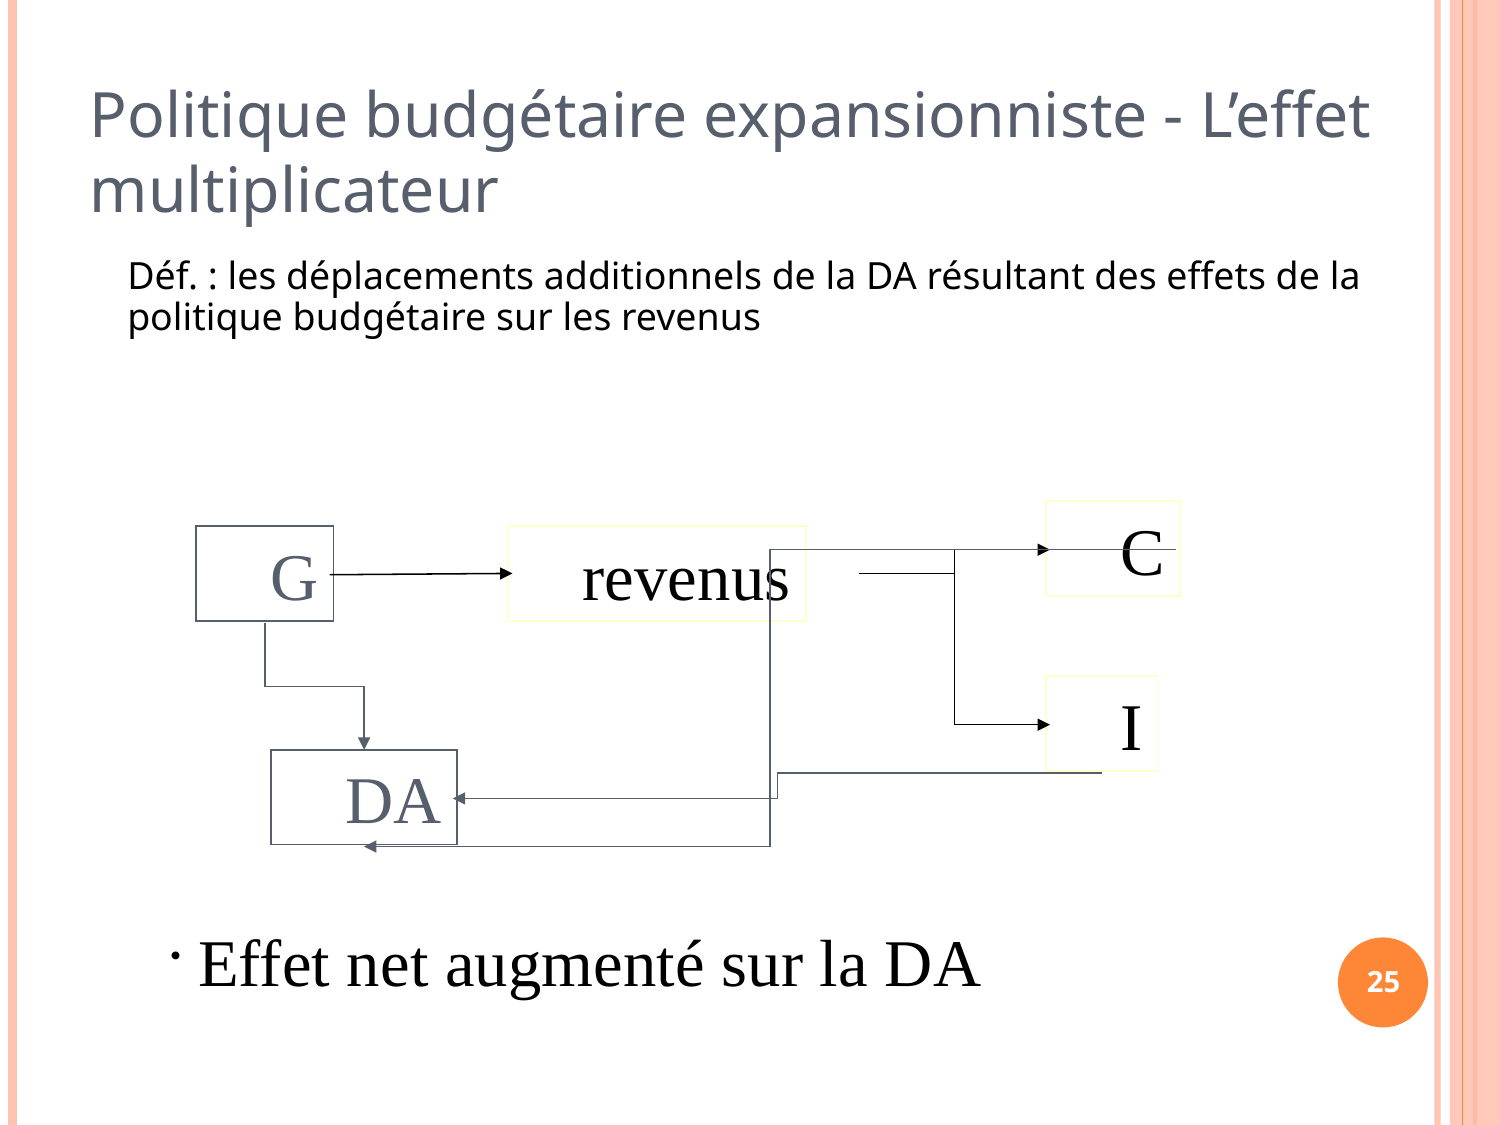

# Politique budgétaire expansionniste - L’effet multiplicateur
Déf. : les déplacements additionnels de la DA résultant des effets de la politique budgétaire sur les revenus
 C
 I
 G
 DA
 revenus
 Effet net augmenté sur la DA